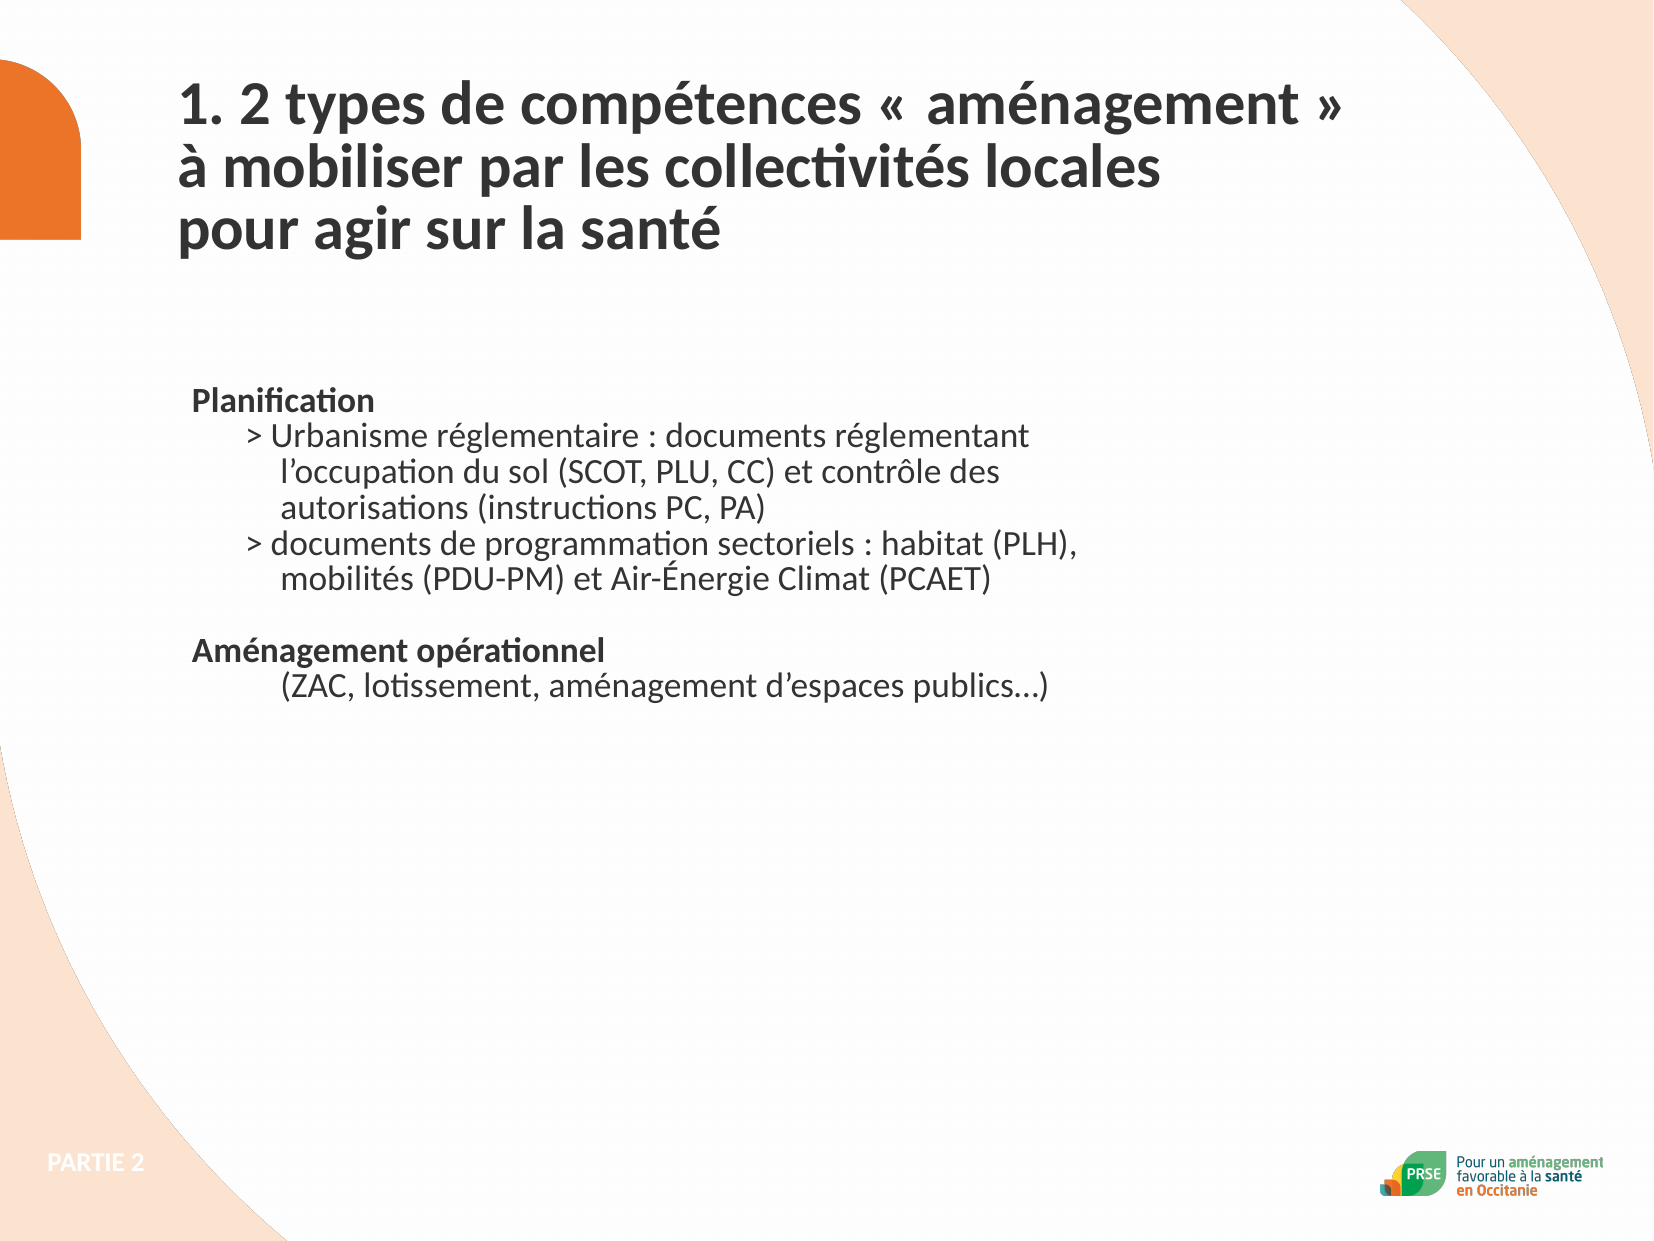

# 1. 2 types de compétences « aménagement » à mobiliser par les collectivités locales pour agir sur la santé
Planification
> Urbanisme réglementaire : documents réglementant l’occupation du sol (SCOT, PLU, CC) et contrôle des autorisations (instructions PC, PA)
> documents de programmation sectoriels : habitat (PLH), mobilités (PDU-PM) et Air-Énergie Climat (PCAET)
Aménagement opérationnel
(ZAC, lotissement, aménagement d’espaces publics…)
PARTIE 2